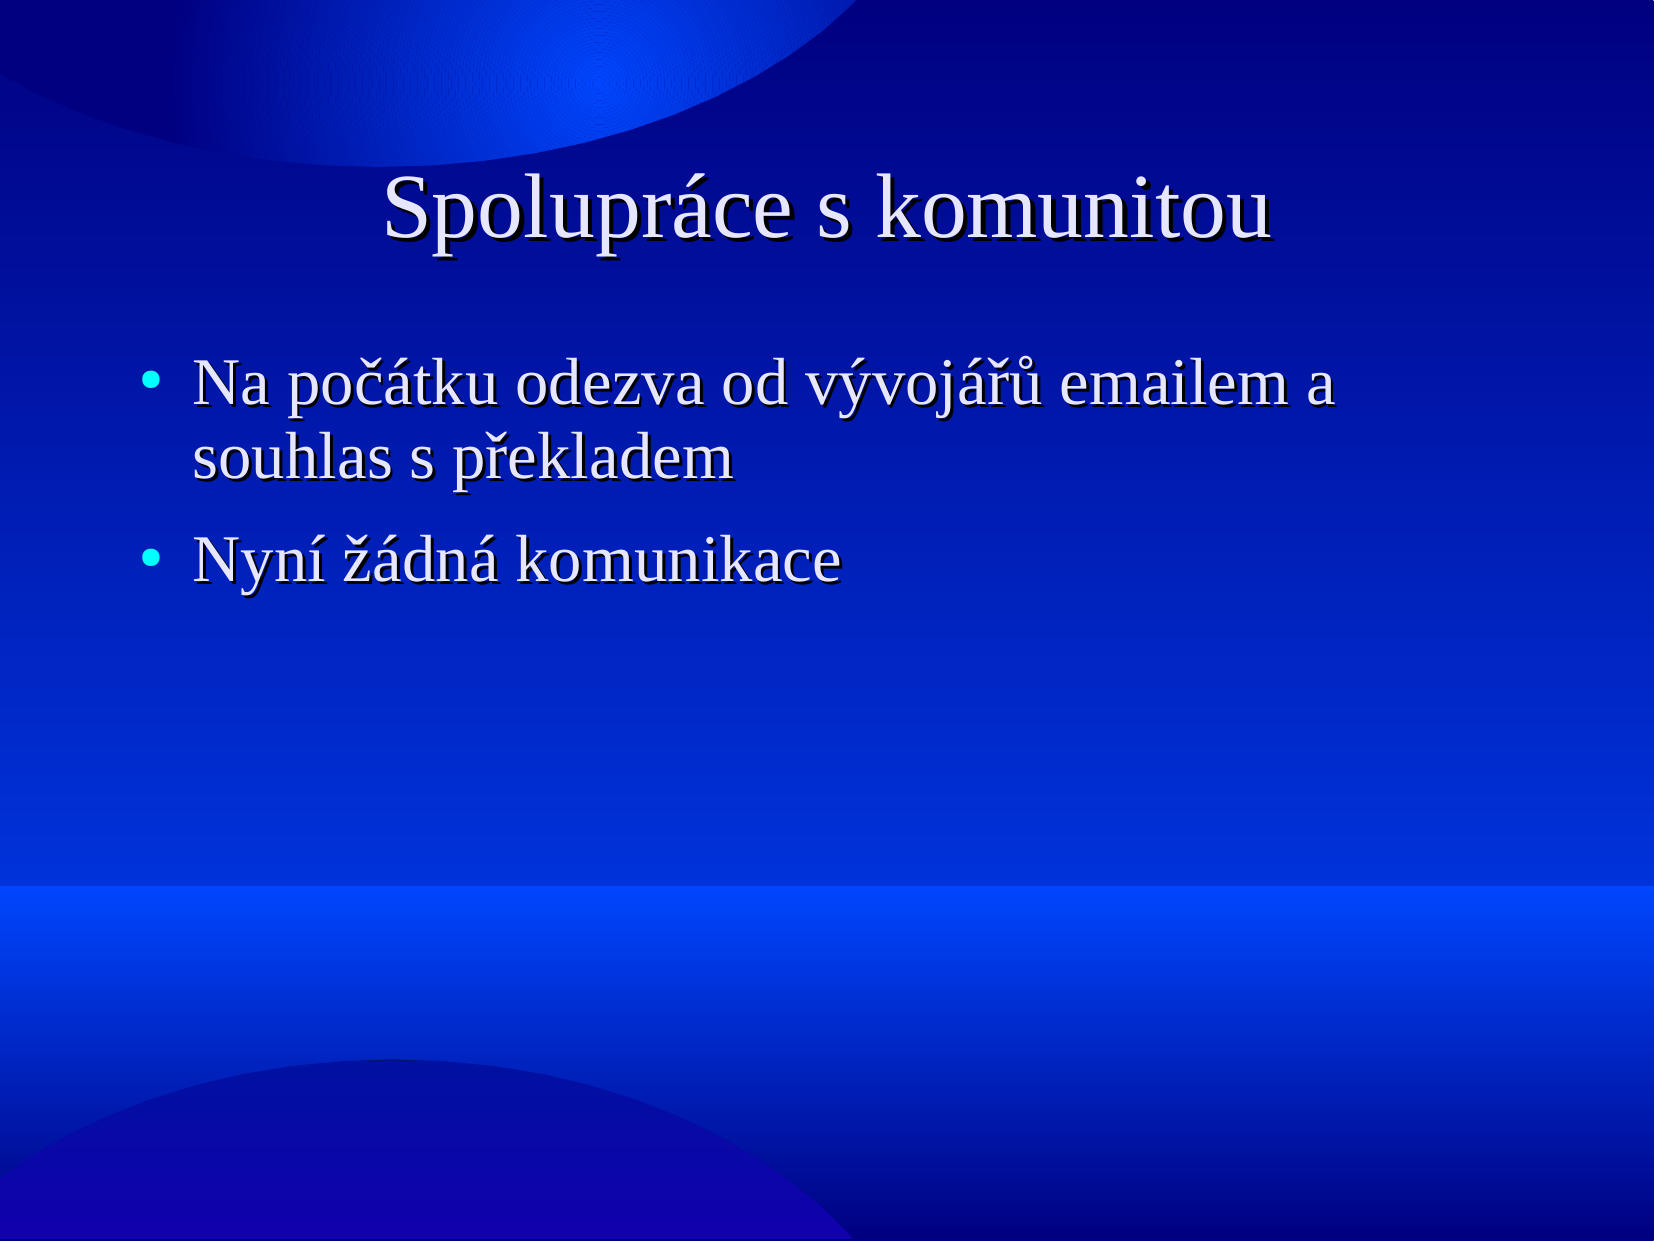

# Spolupráce s komunitou
Na počátku odezva od vývojářů emailem a souhlas s překladem
Nyní žádná komunikace